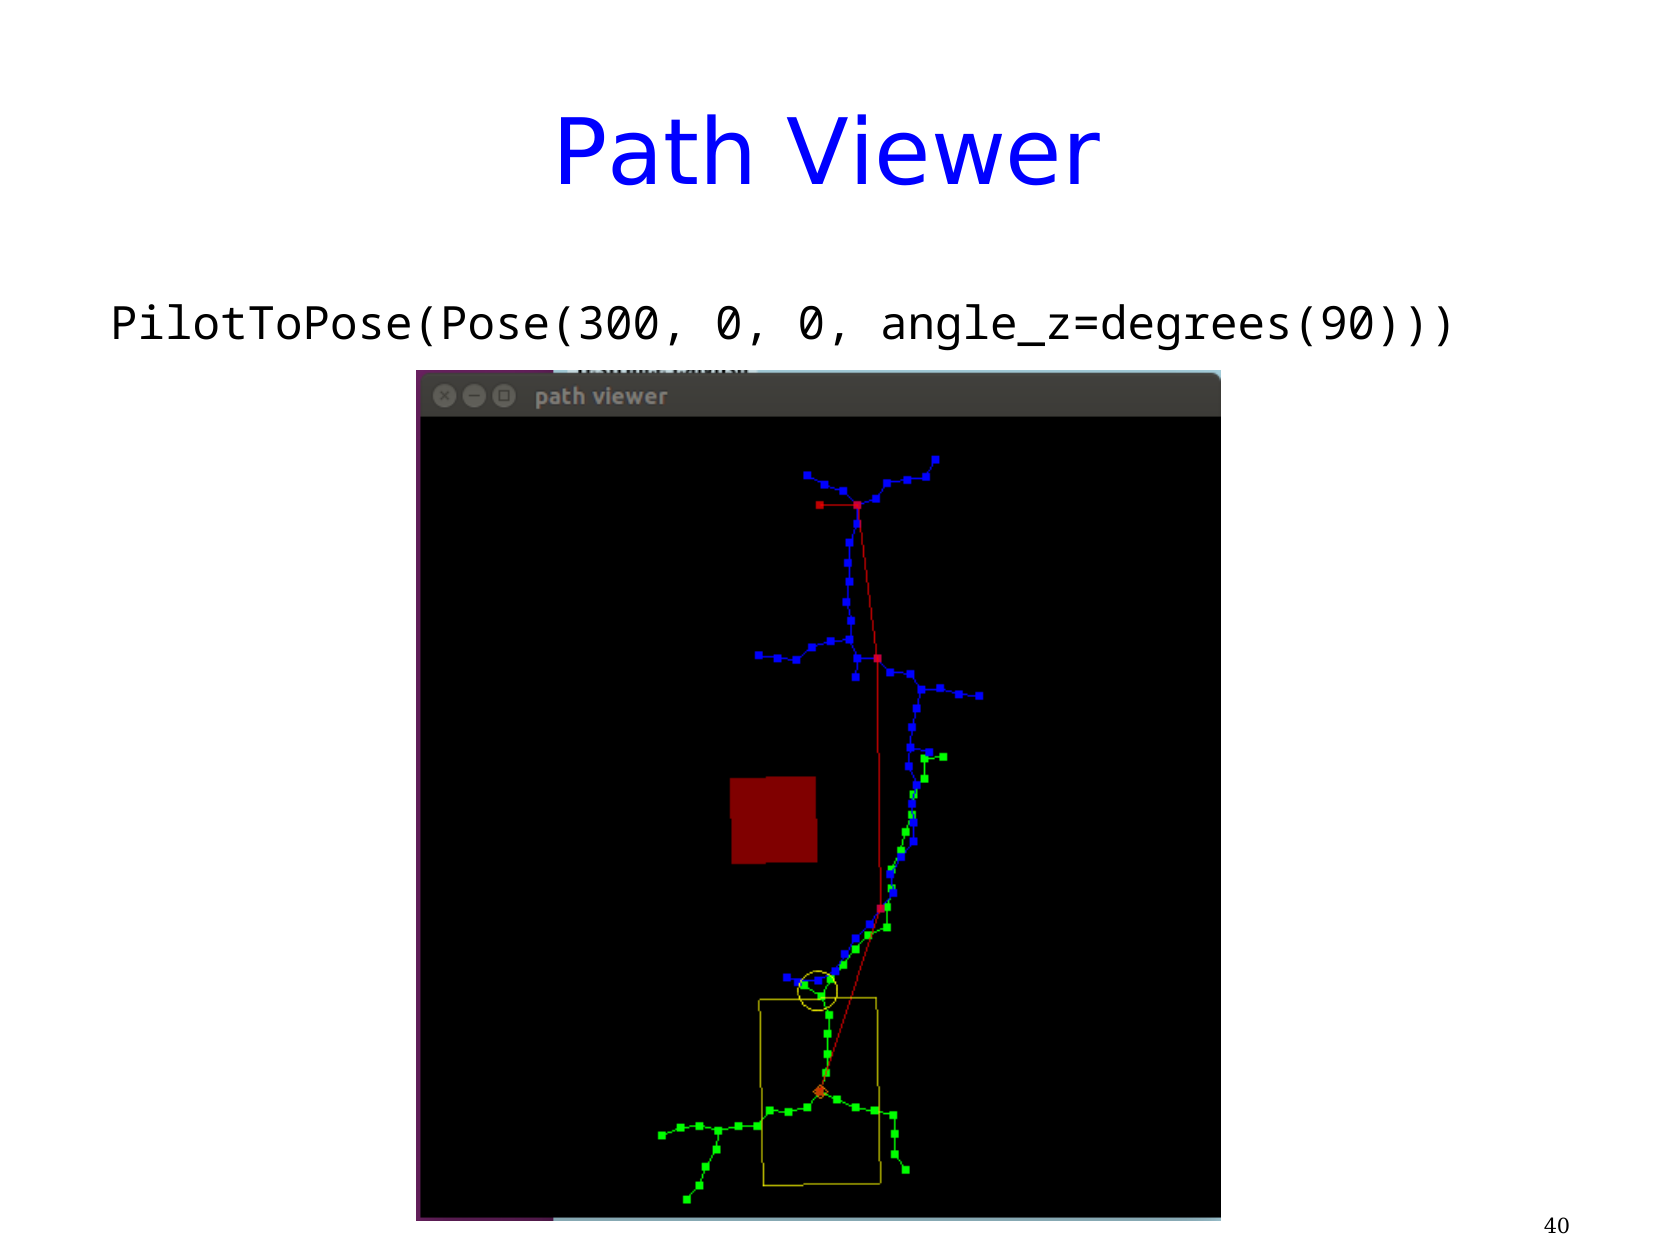

# Path Viewer
 PilotToPose(Pose(300, 0, 0, angle_z=degrees(90)))
40